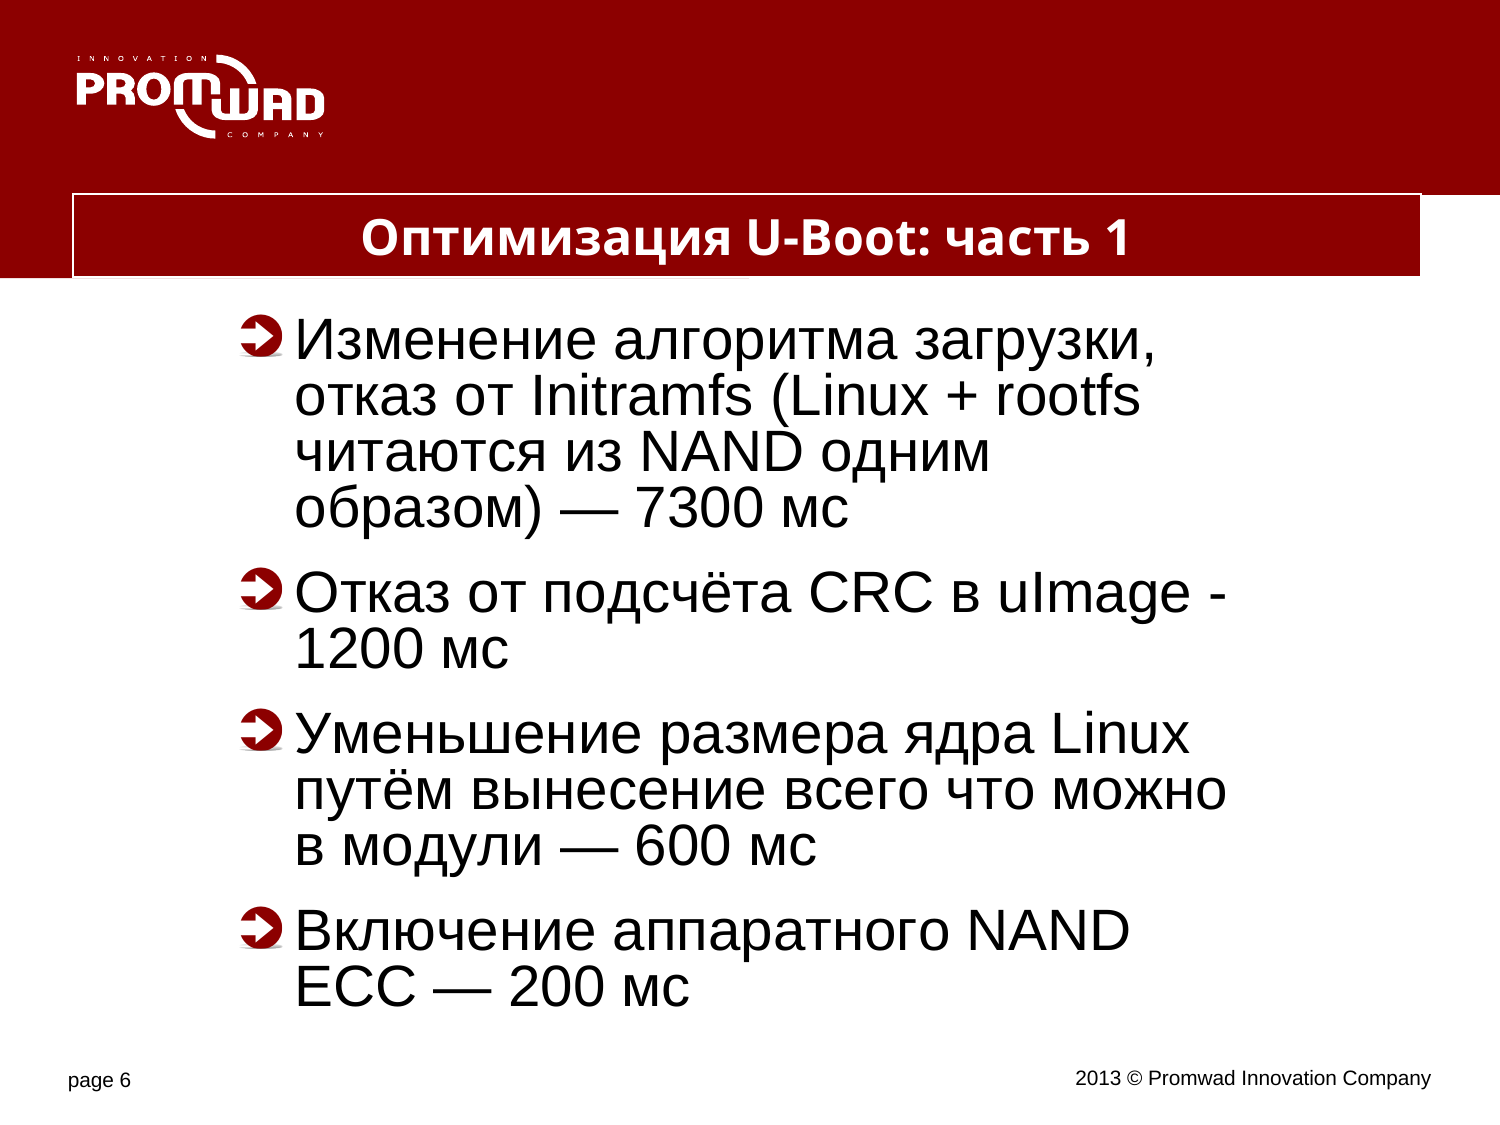

Оптимизация U-Boot: часть 1
Изменение алгоритма загрузки, отказ от Initramfs (Linux + rootfs читаются из NAND одним образом) — 7300 мс
Отказ от подсчёта CRC в uImage - 1200 мс
Уменьшение размера ядра Linux путём вынесение всего что можно в модули — 600 мс
Включение аппаратного NAND ECC — 200 мс
2013 © Promwad Innovation Company